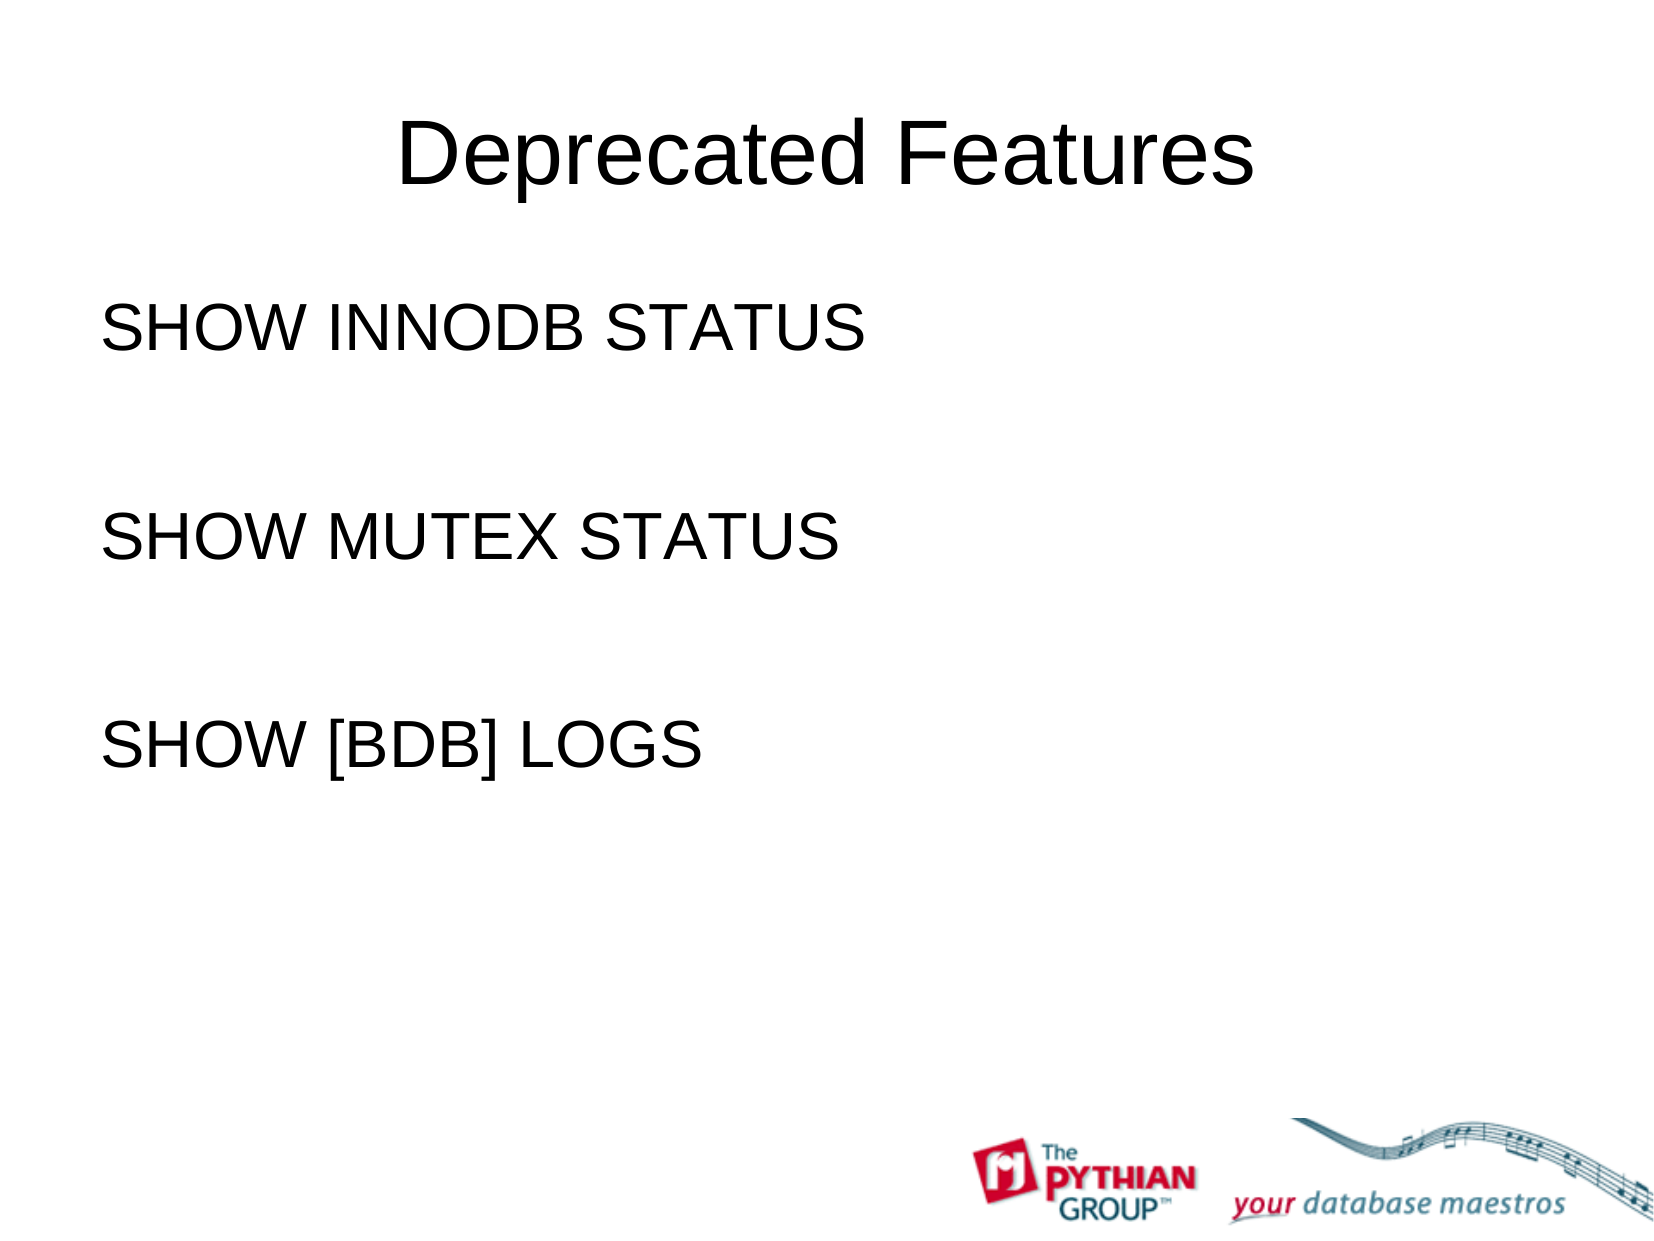

# Deprecated Features
SHOW INNODB STATUS
SHOW MUTEX STATUS
SHOW [BDB] LOGS